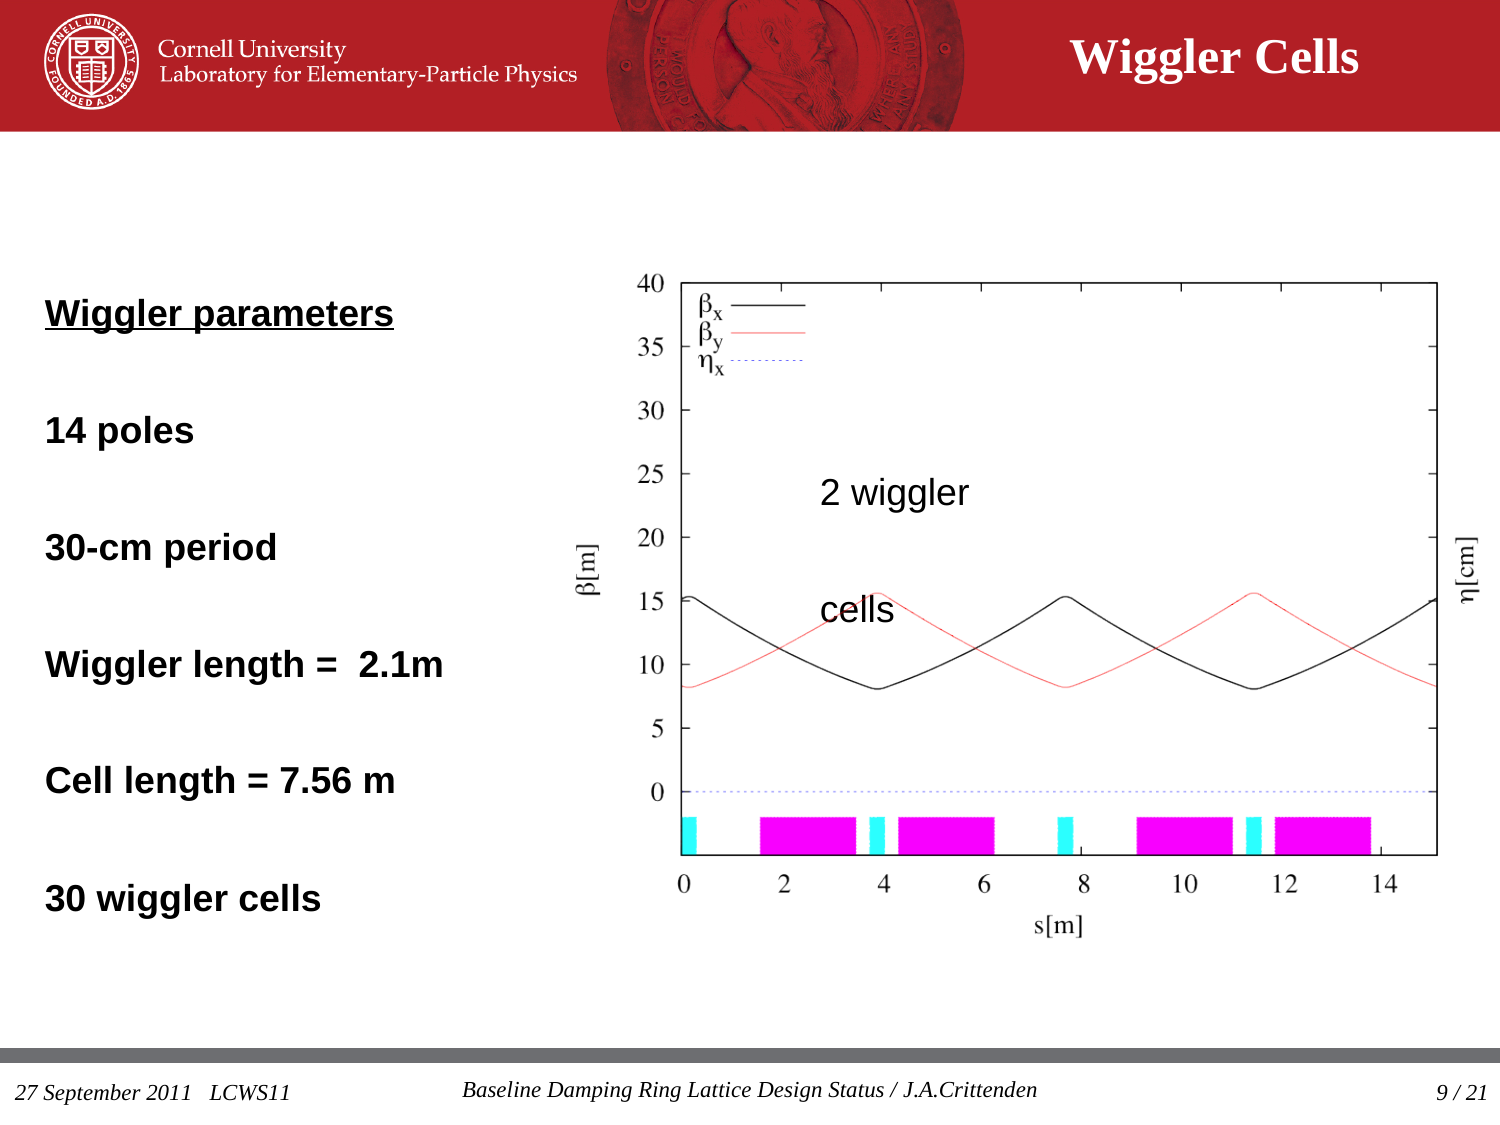

# Wiggler Cells
Wiggler parameters
14 poles
30-cm period
Wiggler length = 2.1m
Cell length = 7.56 m
30 wiggler cells
2 wiggler cells